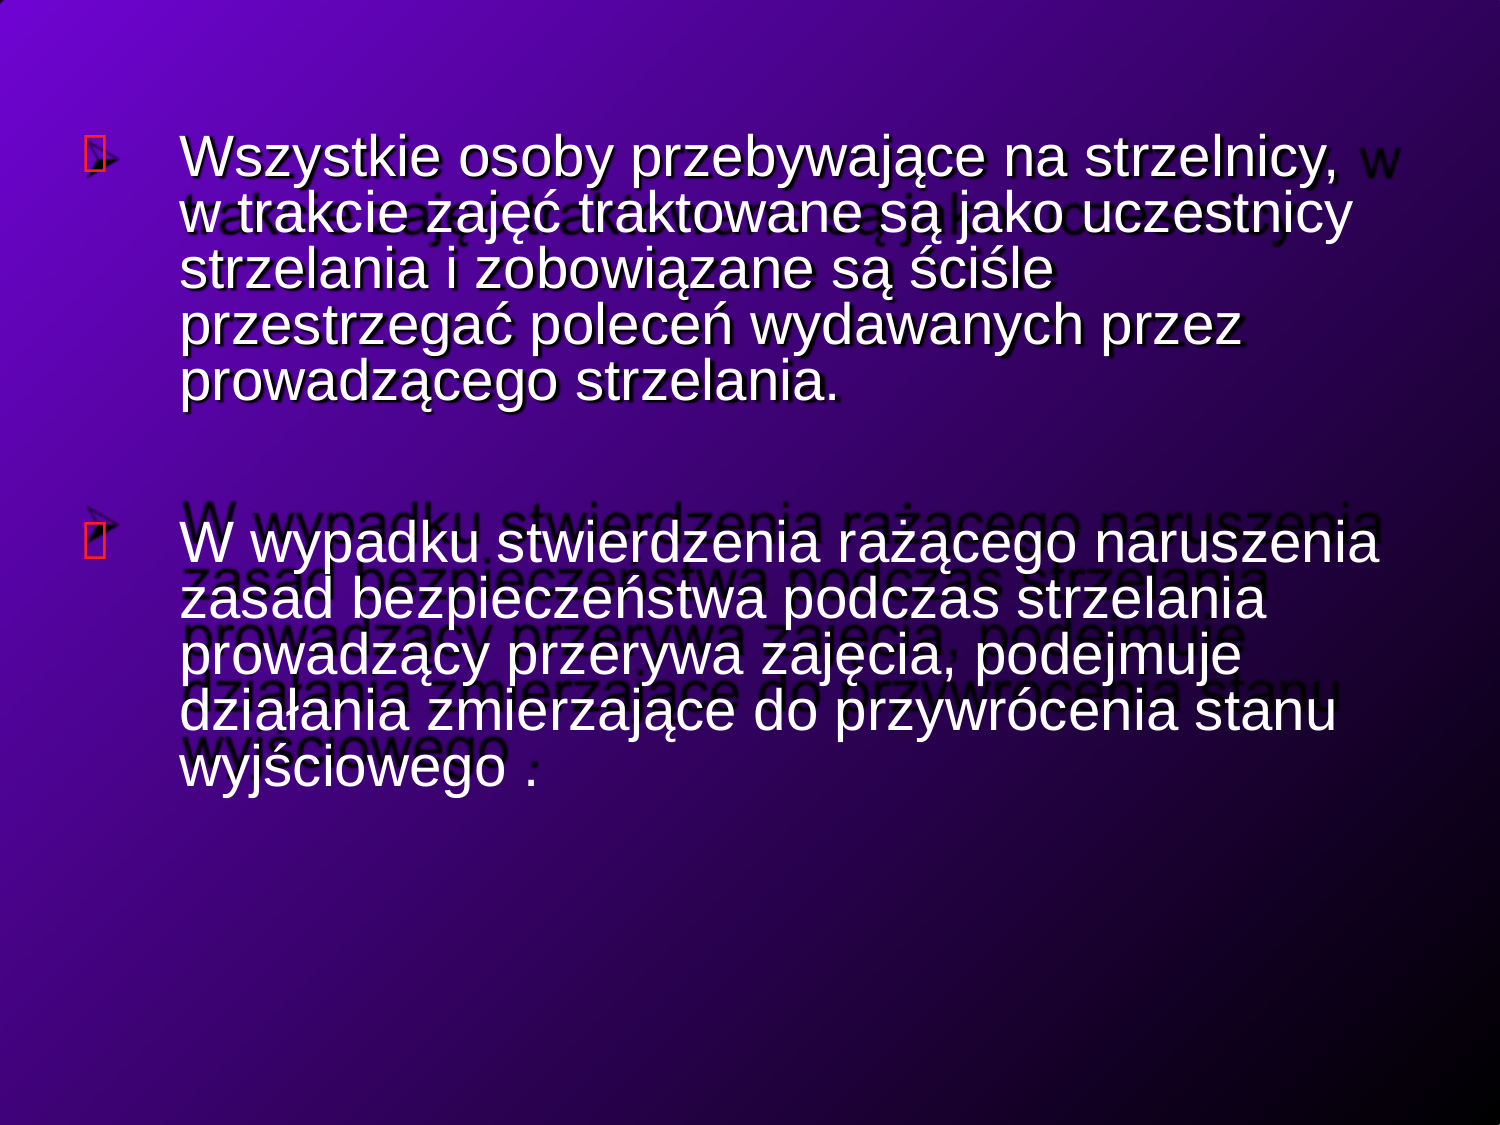

Wszystkie osoby przebywające na strzelnicy, w trakcie zajęć traktowane są jako uczestnicy strzelania i zobowiązane są ściśle
przestrzegać poleceń wydawanych przez prowadzącego strzelania.
W wypadku stwierdzenia rażącego naruszenia zasad bezpieczeństwa podczas strzelania prowadzący przerywa zajęcia, podejmuje działania zmierzające do przywrócenia stanu wyjściowego .